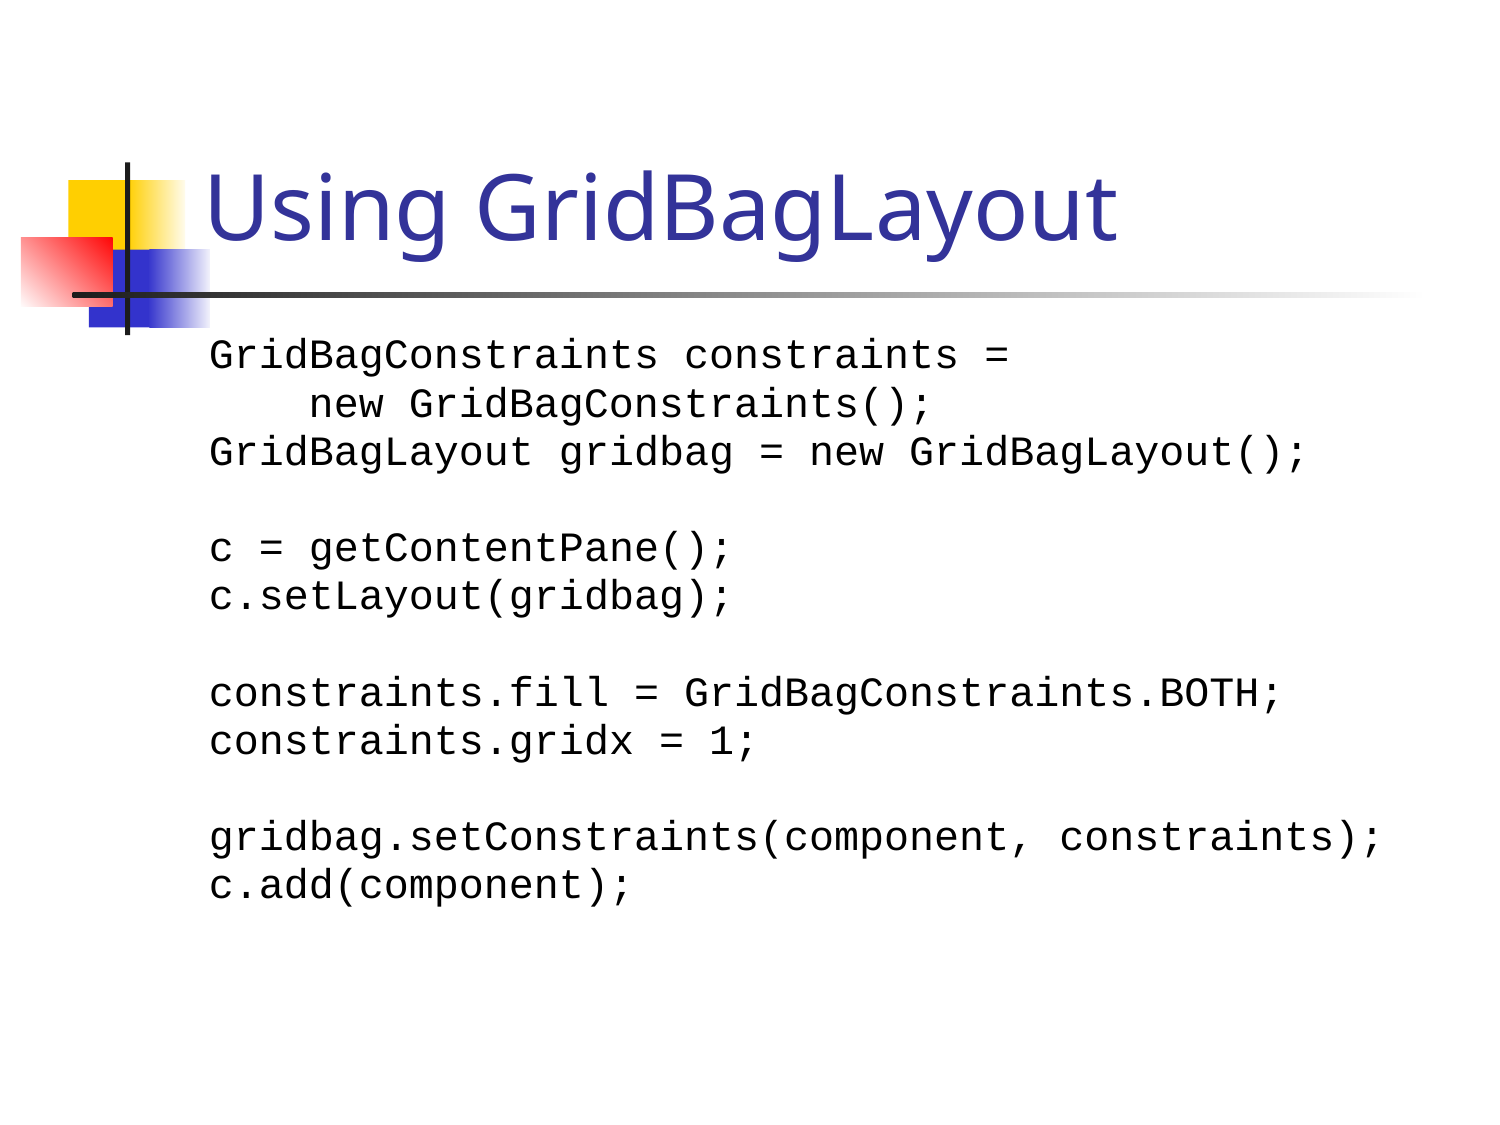

# Using GridBagLayout
GridBagConstraints constraints =
 new GridBagConstraints();
GridBagLayout gridbag = new GridBagLayout();
c = getContentPane();
c.setLayout(gridbag);
constraints.fill = GridBagConstraints.BOTH;
constraints.gridx = 1;
gridbag.setConstraints(component, constraints);
c.add(component);